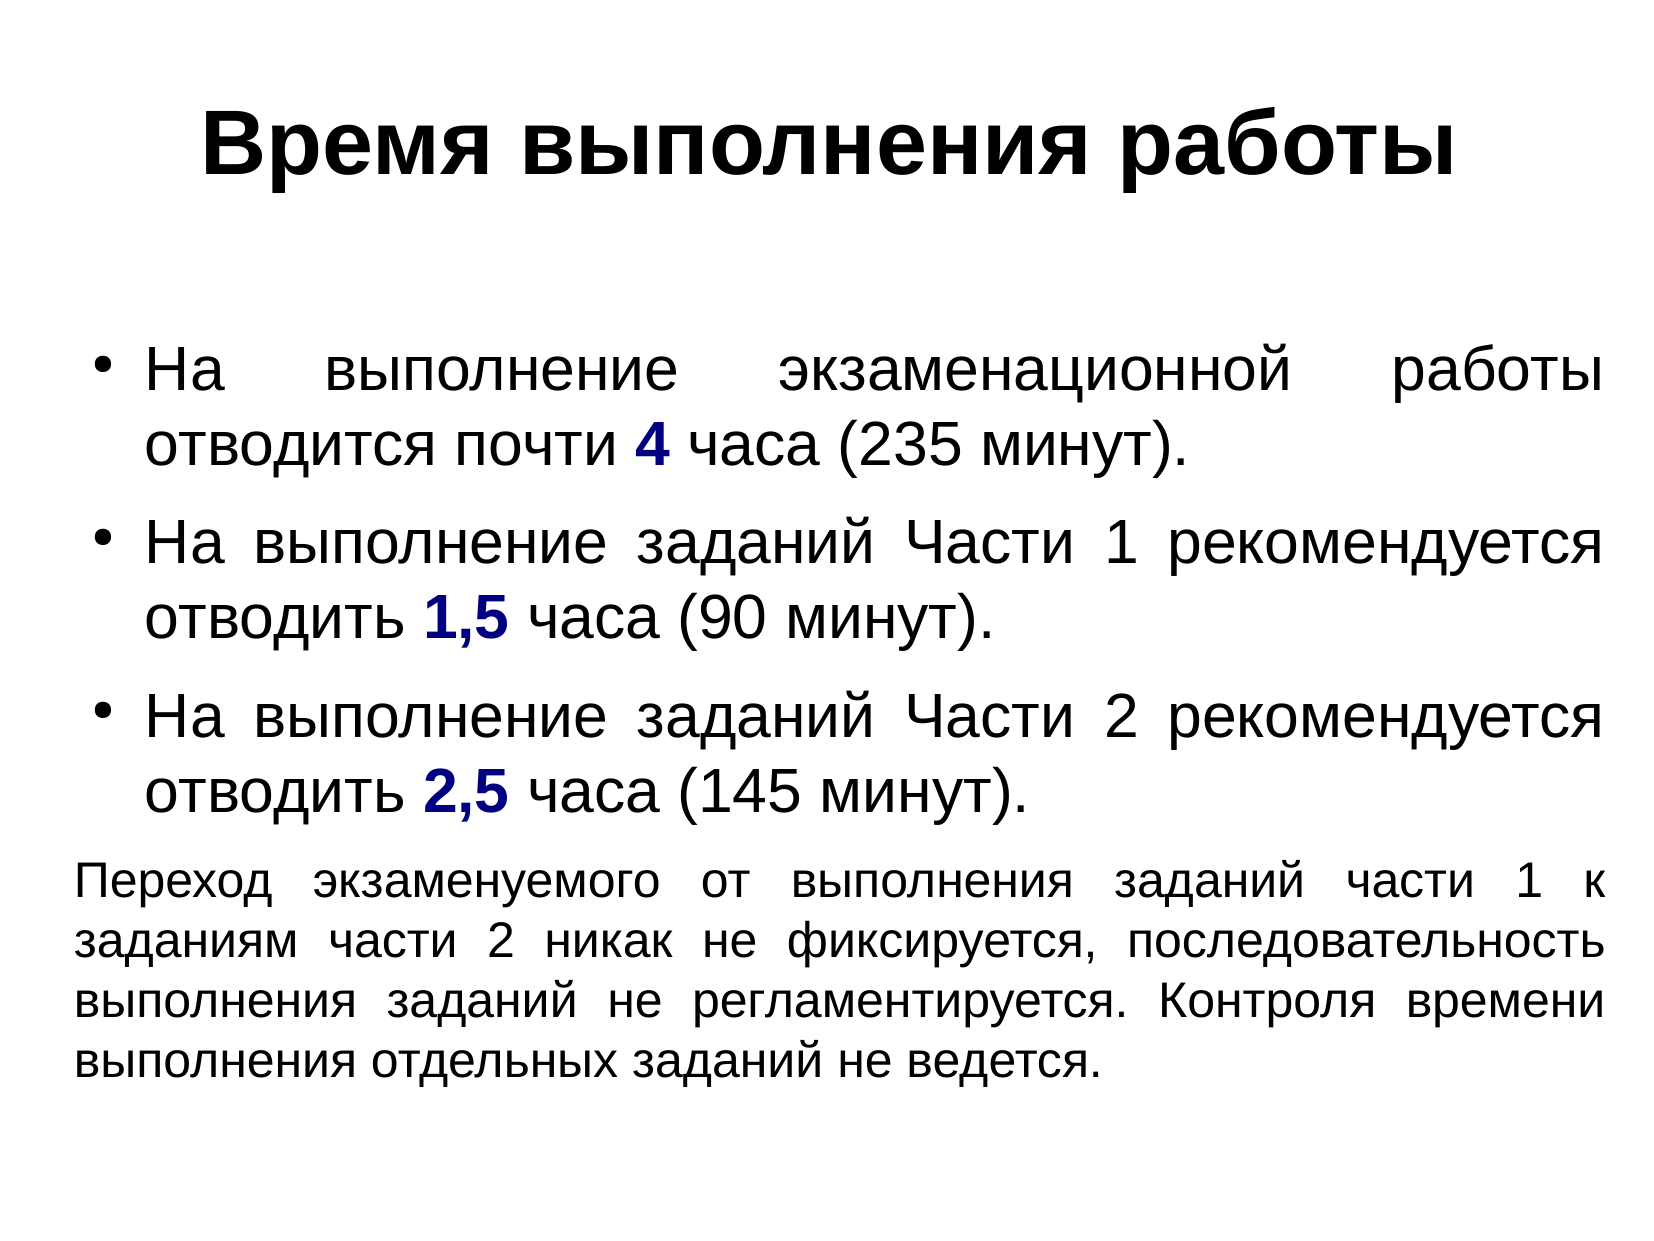

# Время выполнения работы
На выполнение экзаменационной работы отводится почти 4 часа (235 минут).
На выполнение заданий Части 1 рекомендуется отводить 1,5 часа (90 минут).
На выполнение заданий Части 2 рекомендуется отводить 2,5 часа (145 минут).
Переход экзаменуемого от выполнения заданий части 1 к заданиям части 2 никак не фиксируется, последовательность выполнения заданий не регламентируется. Контроля времени выполнения отдельных заданий не ведется.